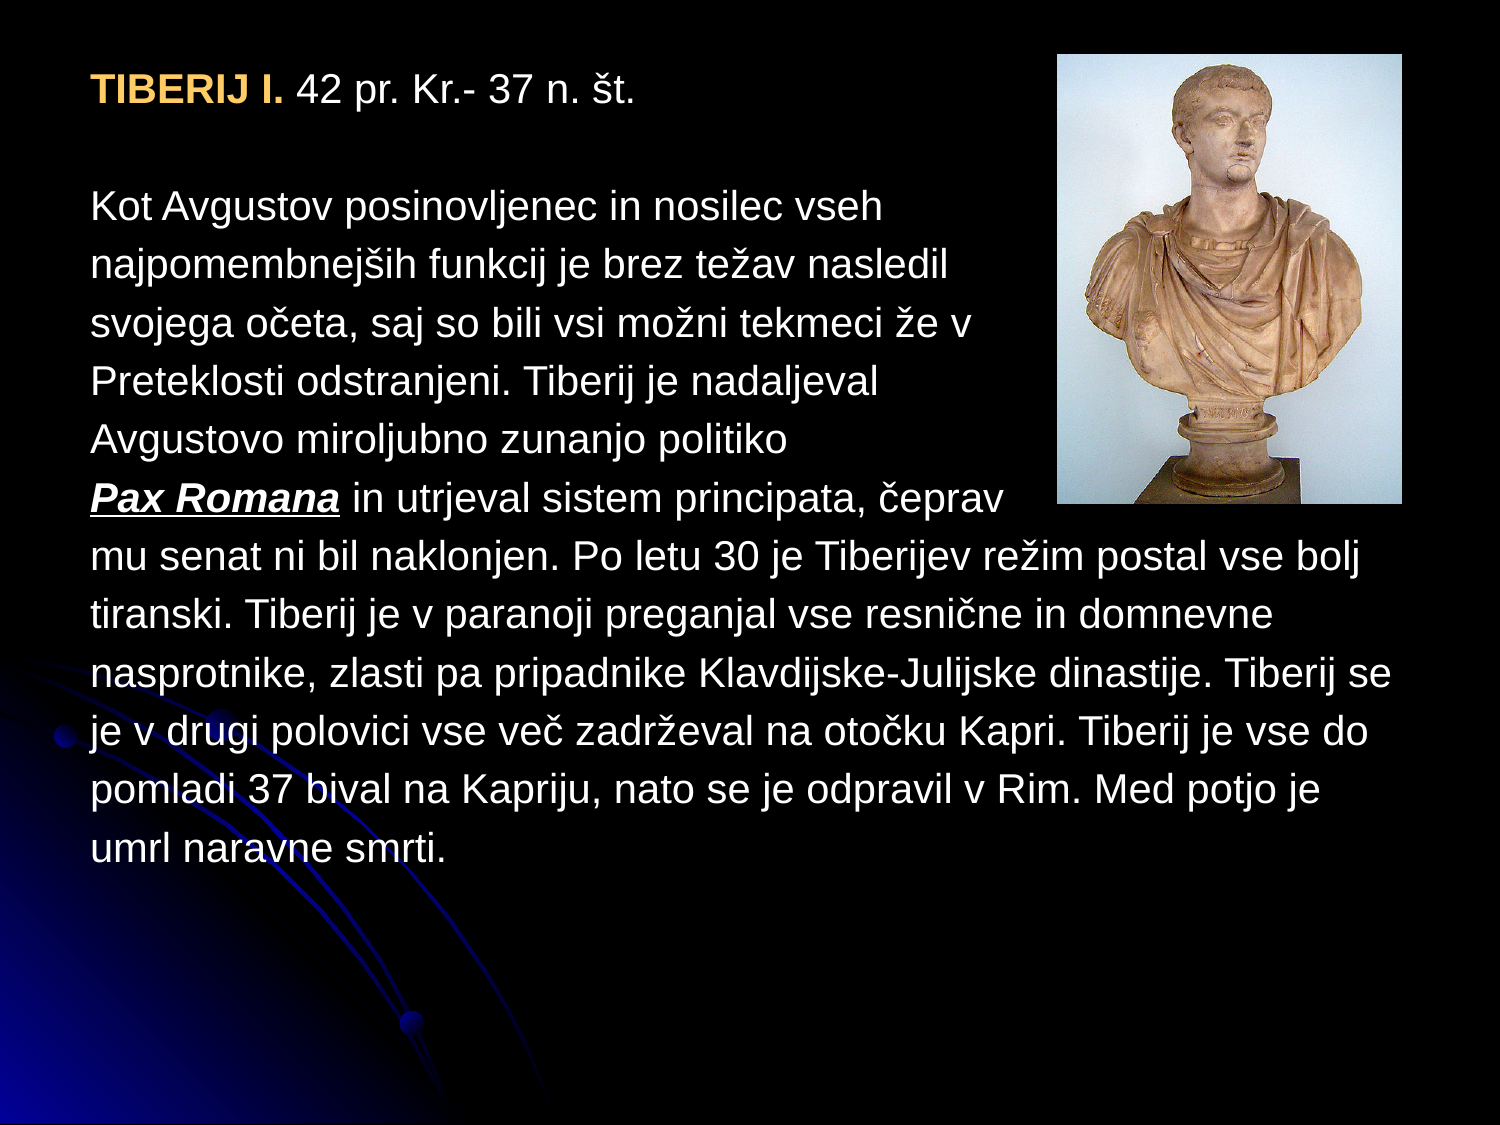

# TIBERIJ I. 42 pr. Kr.- 37 n. št.
Kot Avgustov posinovljenec in nosilec vseh
najpomembnejših funkcij je brez težav nasledil
svojega očeta, saj so bili vsi možni tekmeci že v
Preteklosti odstranjeni. Tiberij je nadaljeval
Avgustovo miroljubno zunanjo politiko
Pax Romana in utrjeval sistem principata, čeprav
mu senat ni bil naklonjen. Po letu 30 je Tiberijev režim postal vse bolj
tiranski. Tiberij je v paranoji preganjal vse resnične in domnevne
nasprotnike, zlasti pa pripadnike Klavdijske-Julijske dinastije. Tiberij se
je v drugi polovici vse več zadrževal na otočku Kapri. Tiberij je vse do
pomladi 37 bival na Kapriju, nato se je odpravil v Rim. Med potjo je
umrl naravne smrti.